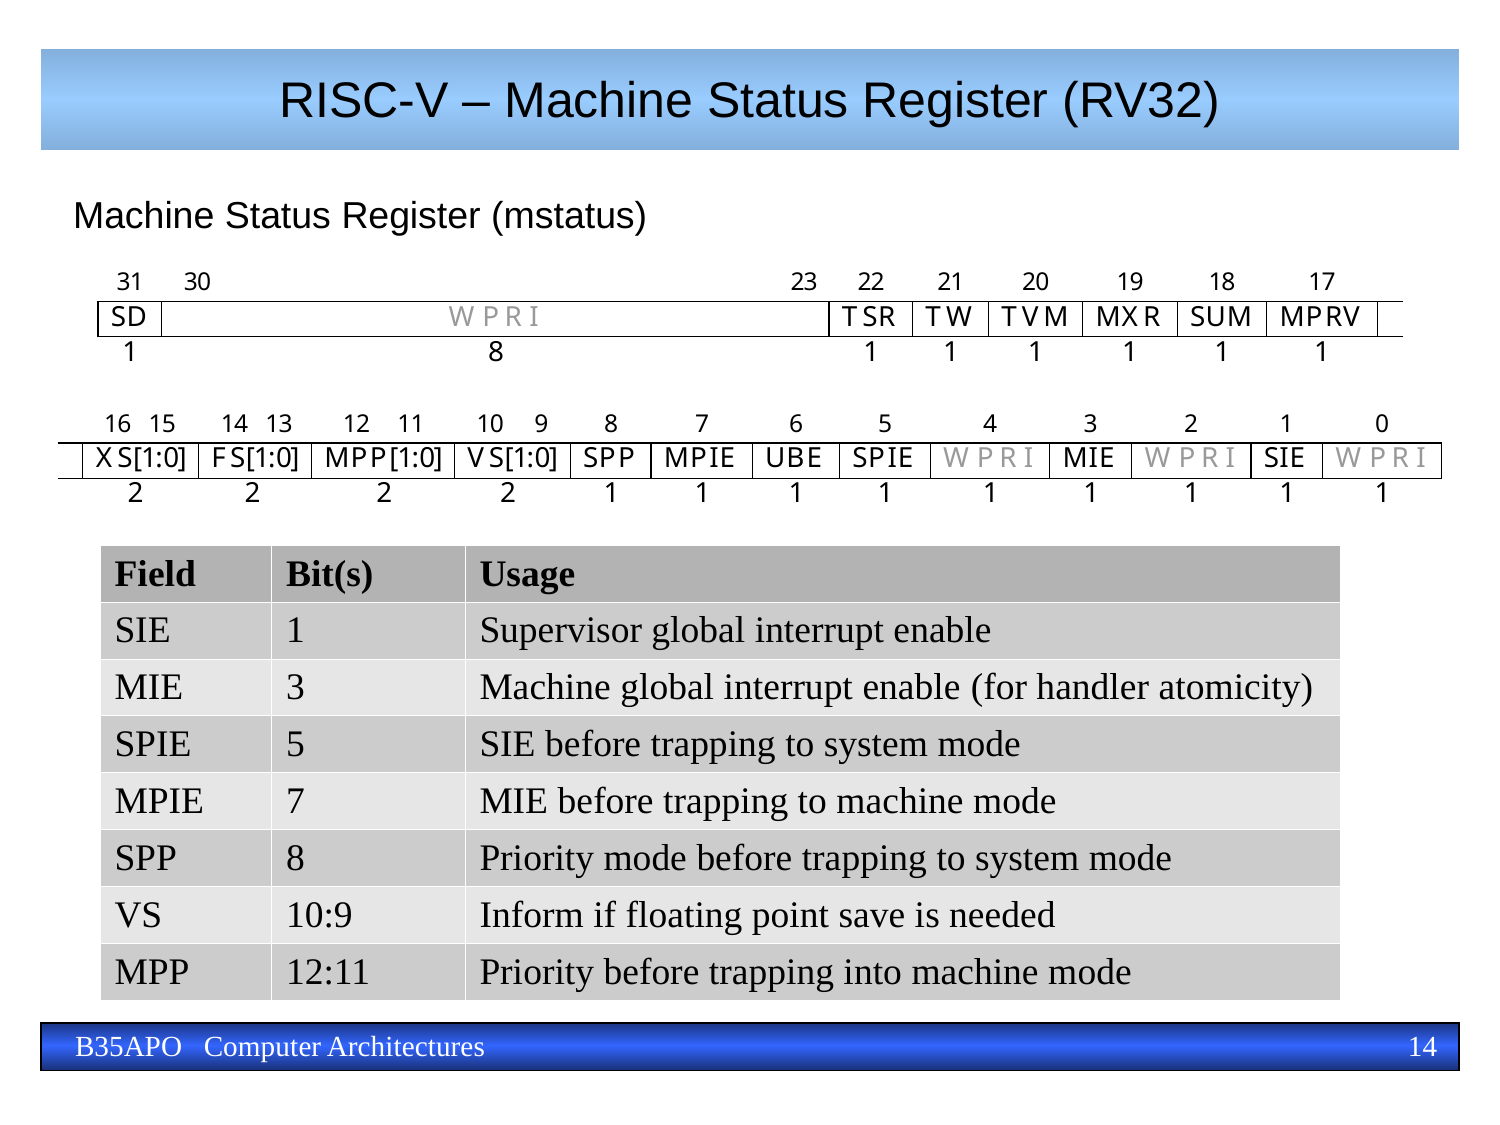

# RISC-V – Machine Status Register (RV32)
Machine Status Register (mstatus)
| Field | Bit(s) | Usage |
| --- | --- | --- |
| SIE | 1 | Supervisor global interrupt enable |
| MIE | 3 | Machine global interrupt enable (for handler atomicity) |
| SPIE | 5 | SIE before trapping to system mode |
| MPIE | 7 | MIE before trapping to machine mode |
| SPP | 8 | Priority mode before trapping to system mode |
| VS | 10:9 | Inform if floating point save is needed |
| MPP | 12:11 | Priority before trapping into machine mode |
B35APO Computer Architectures
14